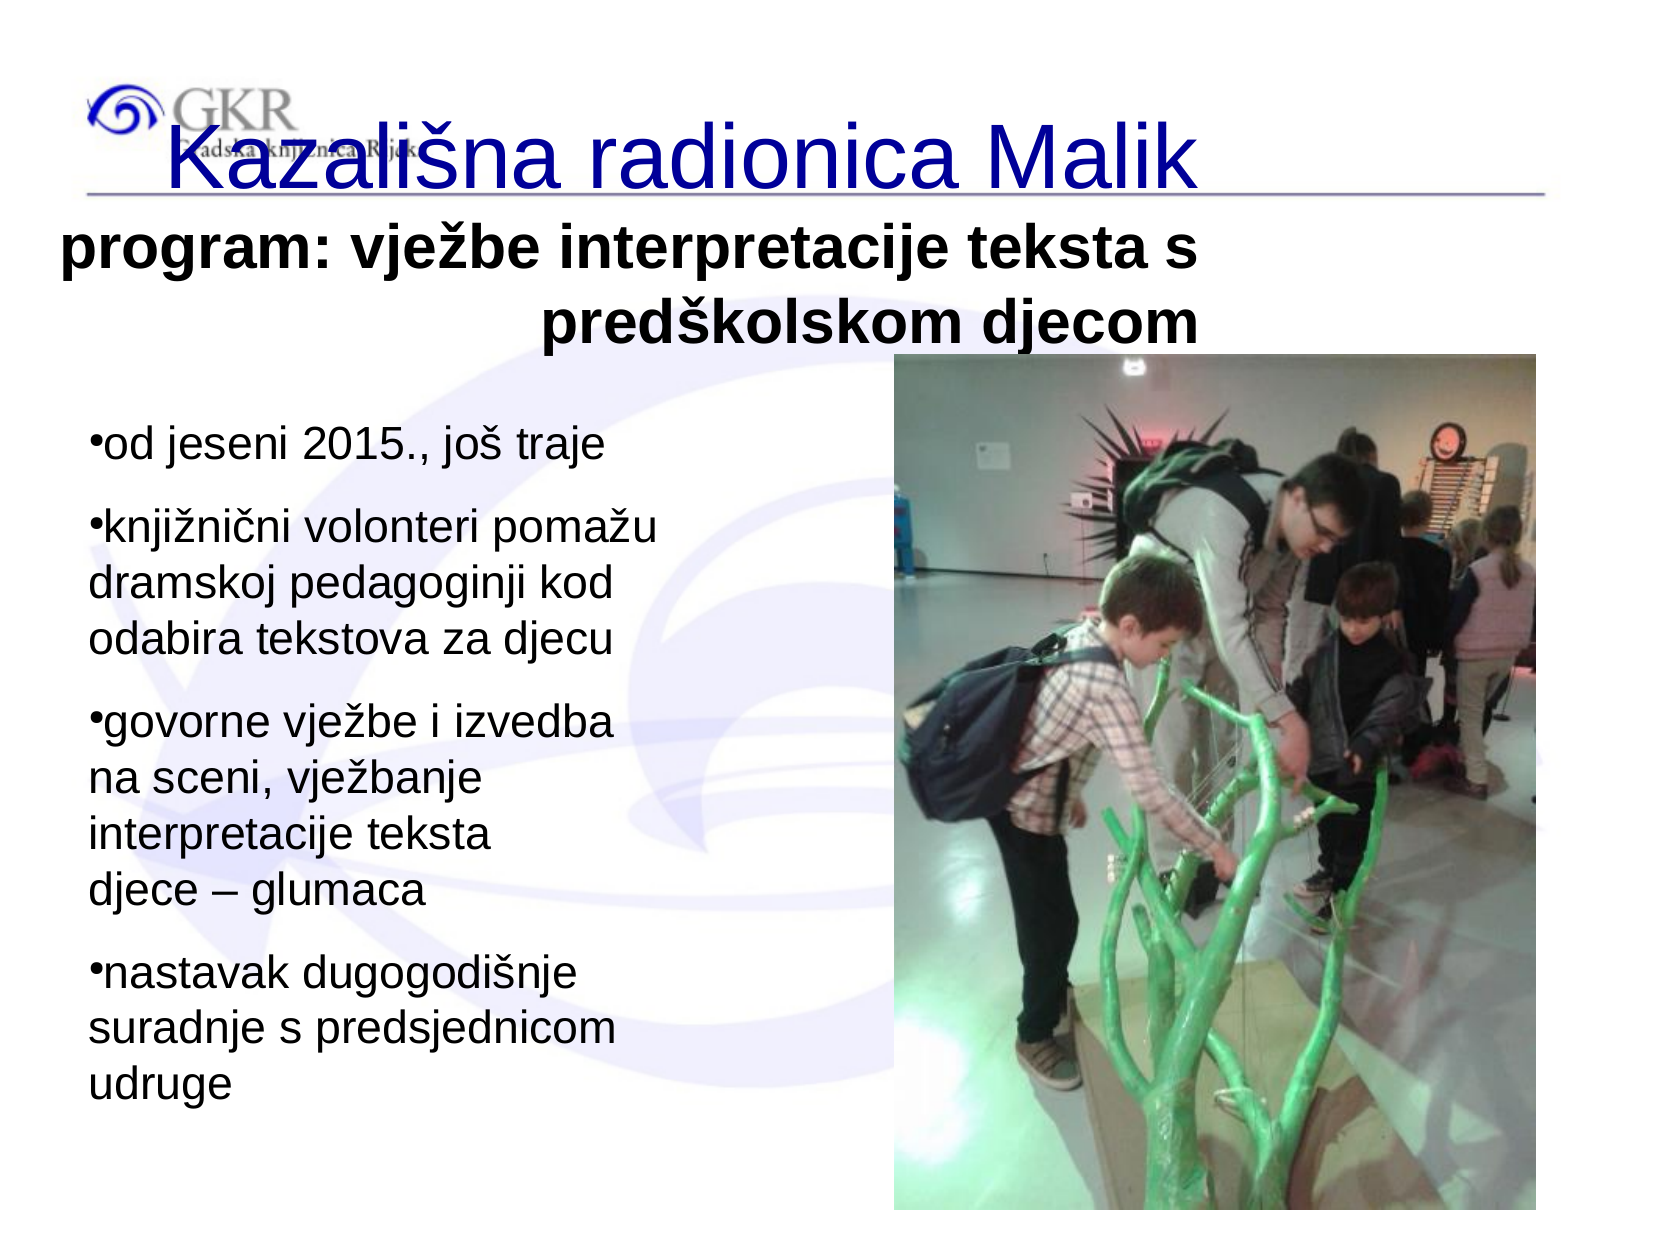

# Kazališna radionica Malik program: vježbe interpretacije teksta s predškolskom djecom
od jeseni 2015., još traje
knjižnični volonteri pomažu
dramskoj pedagoginji kod
odabira tekstova za djecu
govorne vježbe i izvedba
na sceni, vježbanje
interpretacije teksta
djece – glumaca
nastavak dugogodišnje
suradnje s predsjednicom
udruge